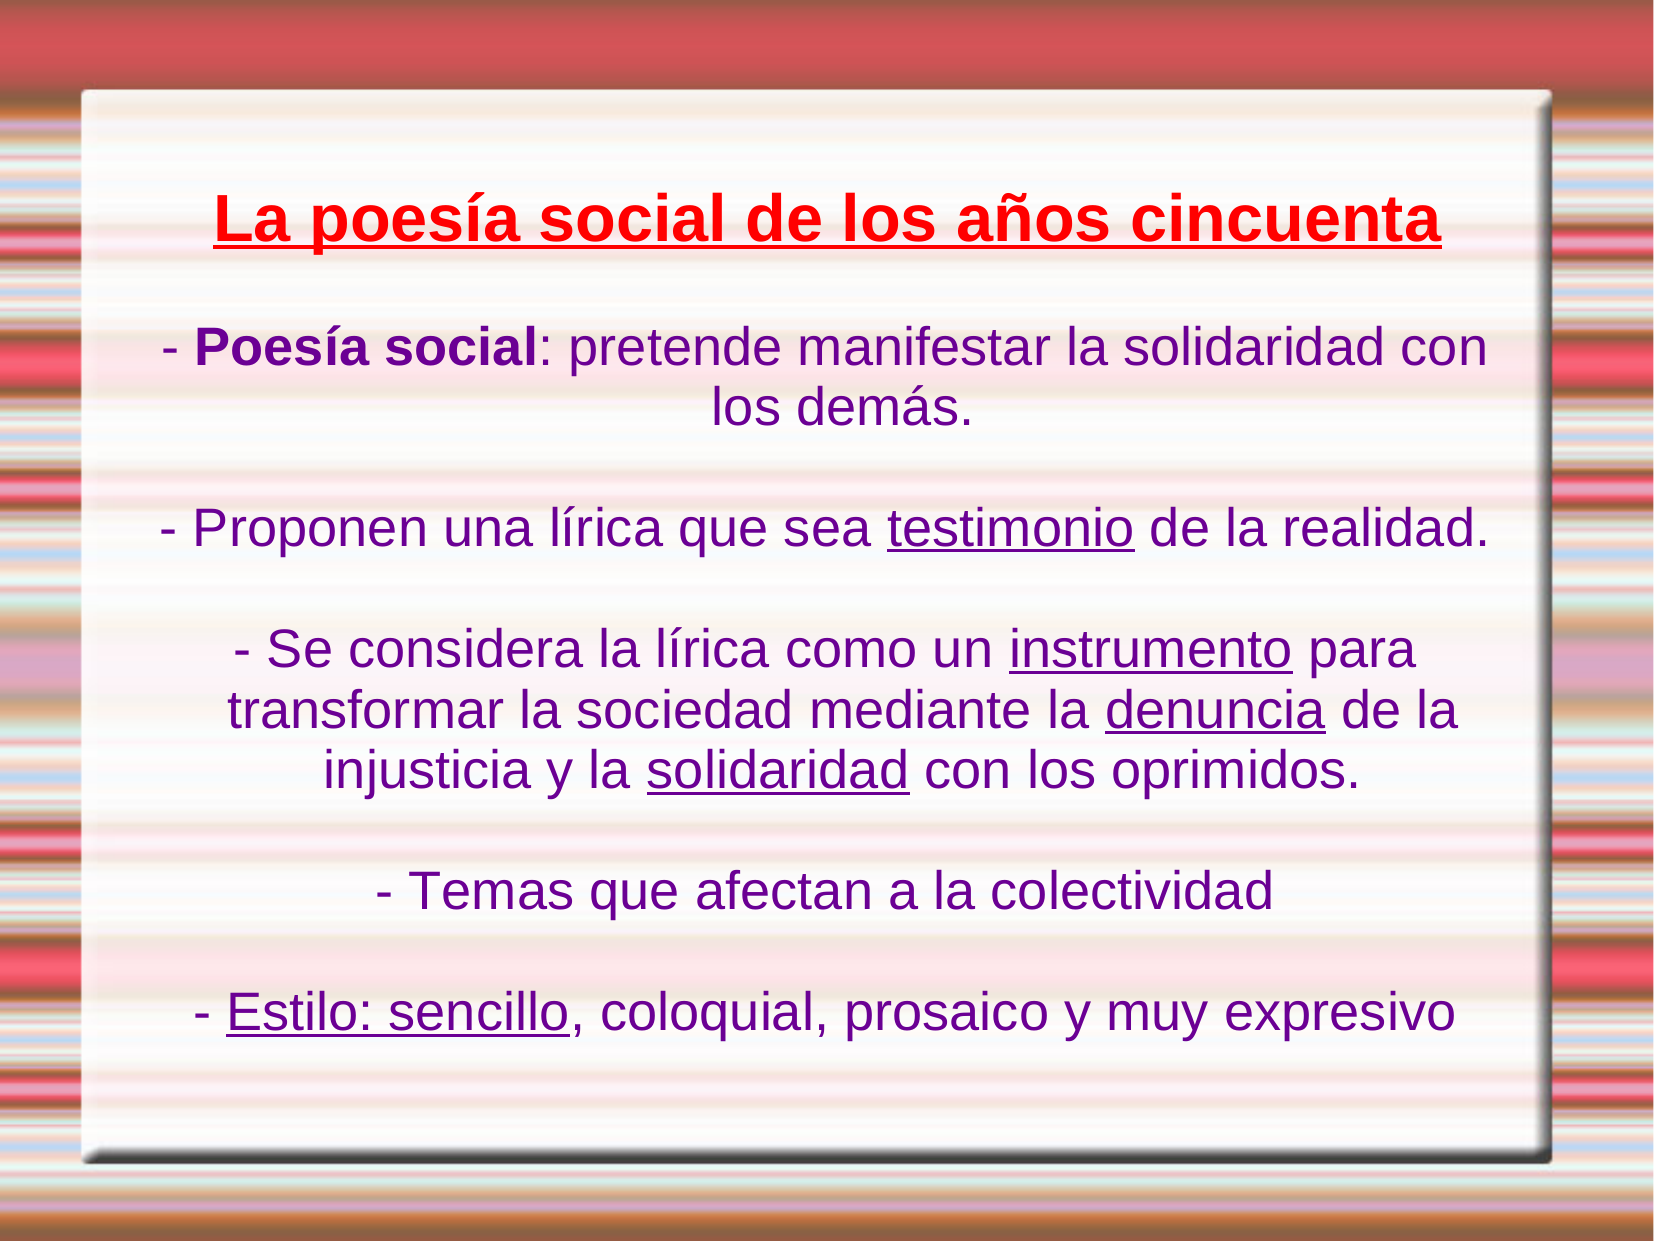

# La poesía social de los años cincuenta
- Poesía social: pretende manifestar la solidaridad con los demás.
- Proponen una lírica que sea testimonio de la realidad.
- Se considera la lírica como un instrumento para transformar la sociedad mediante la denuncia de la injusticia y la solidaridad con los oprimidos.
- Temas que afectan a la colectividad
- Estilo: sencillo, coloquial, prosaico y muy expresivo